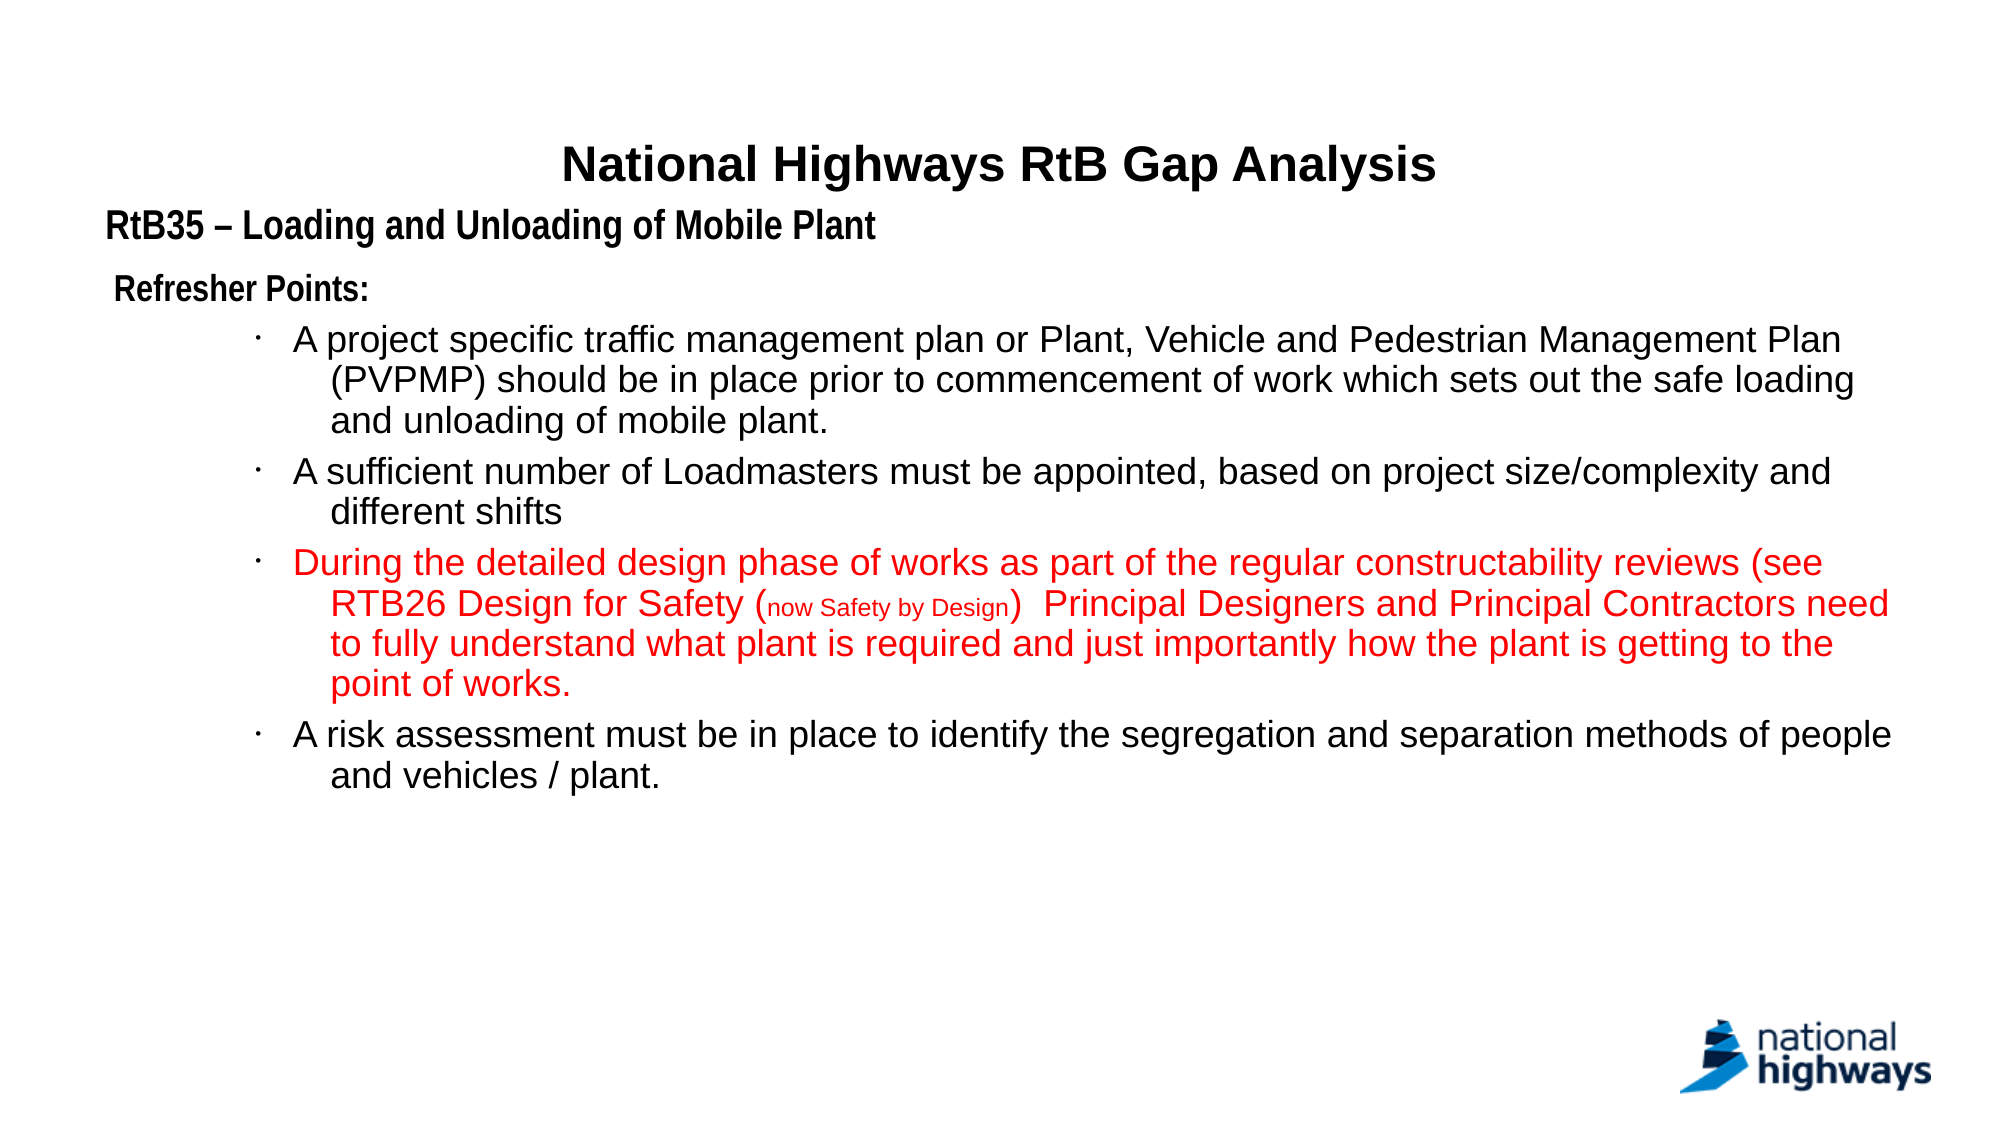

# National Highways RtB Gap Analysis
RtB35 – Loading and Unloading of Mobile Plant
 Refresher Points:
A project specific traffic management plan or Plant, Vehicle and Pedestrian Management Plan (PVPMP) should be in place prior to commencement of work which sets out the safe loading and unloading of mobile plant.
A sufficient number of Loadmasters must be appointed, based on project size/complexity and different shifts
During the detailed design phase of works as part of the regular constructability reviews (see RTB26 Design for Safety (now Safety by Design) Principal Designers and Principal Contractors need to fully understand what plant is required and just importantly how the plant is getting to the point of works.
A risk assessment must be in place to identify the segregation and separation methods of people and vehicles / plant.